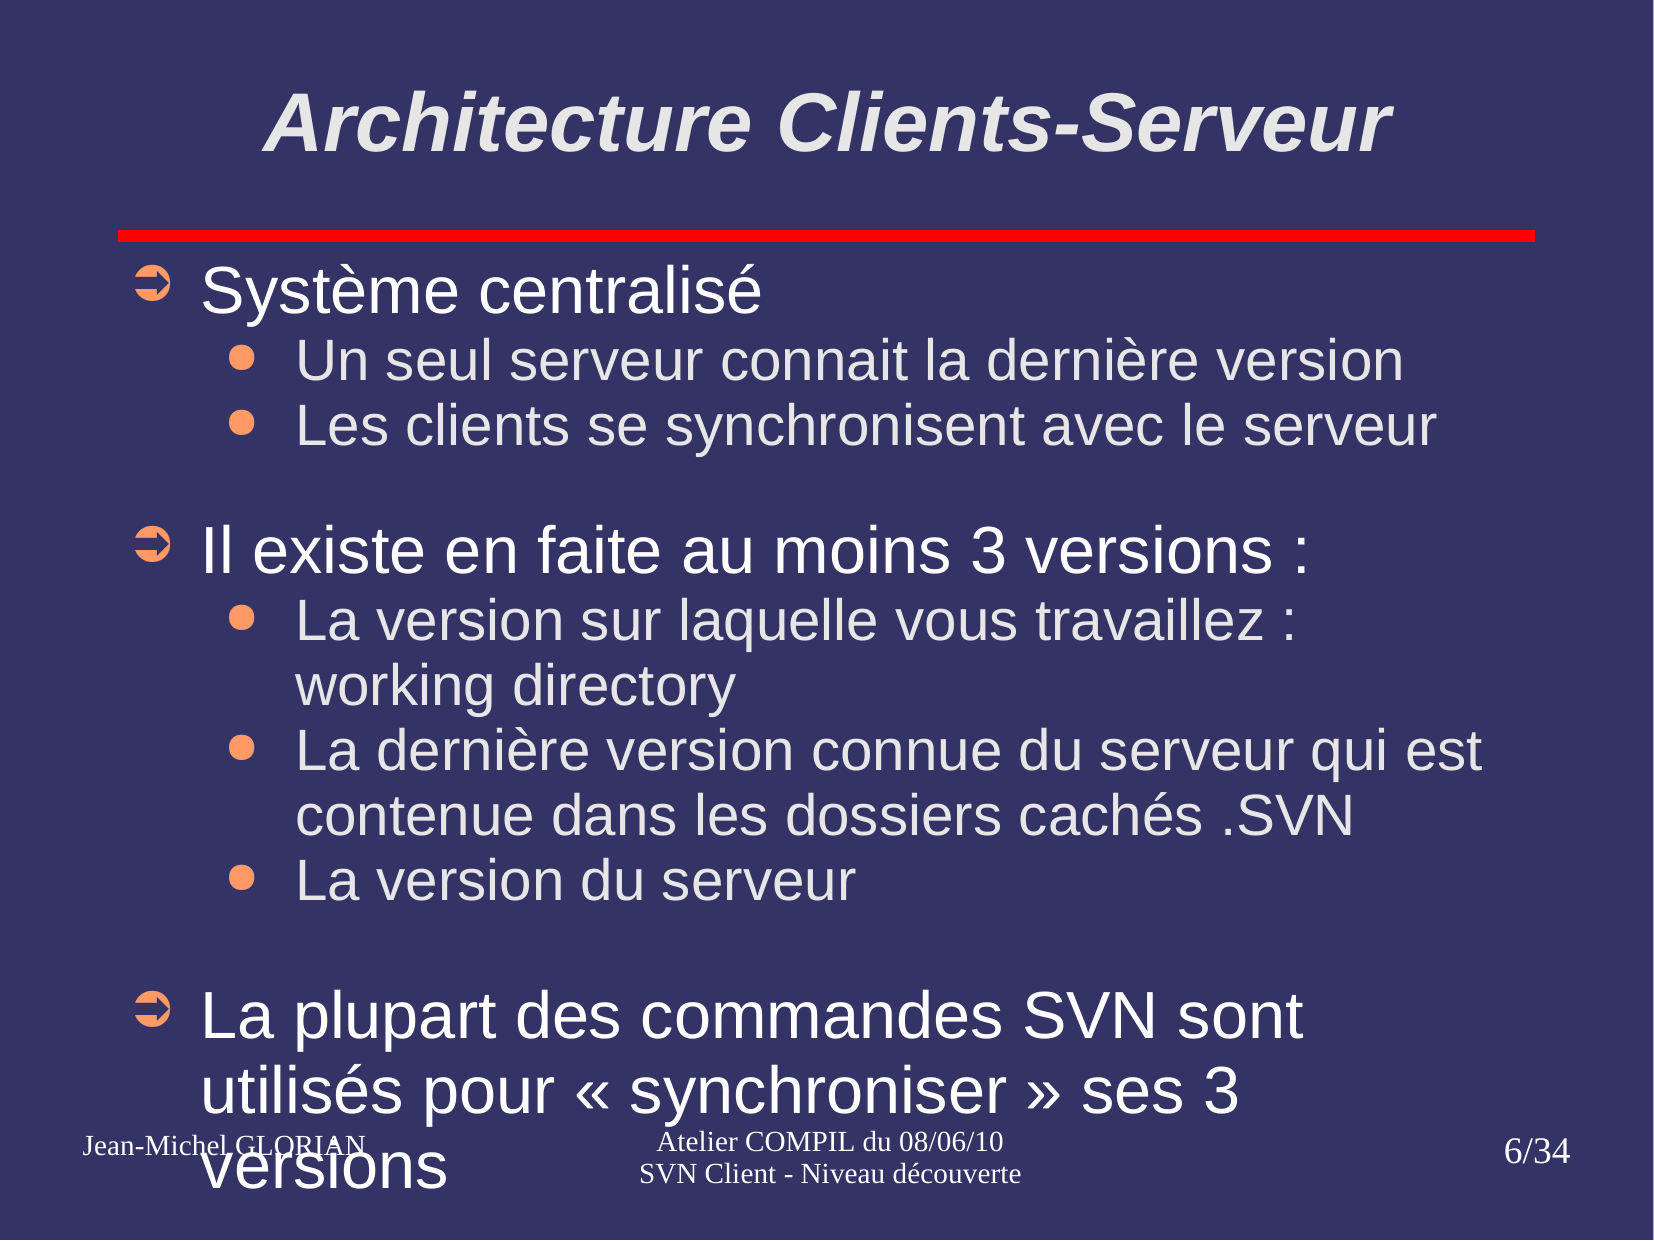

# Architecture Clients-Serveur
Système centralisé
Un seul serveur connait la dernière version
Les clients se synchronisent avec le serveur
Il existe en faite au moins 3 versions :
La version sur laquelle vous travaillez :
working directory
La dernière version connue du serveur qui est contenue dans les dossiers cachés .SVN
La version du serveur
La plupart des commandes SVN sont utilisés pour « synchroniser » ses 3 versions